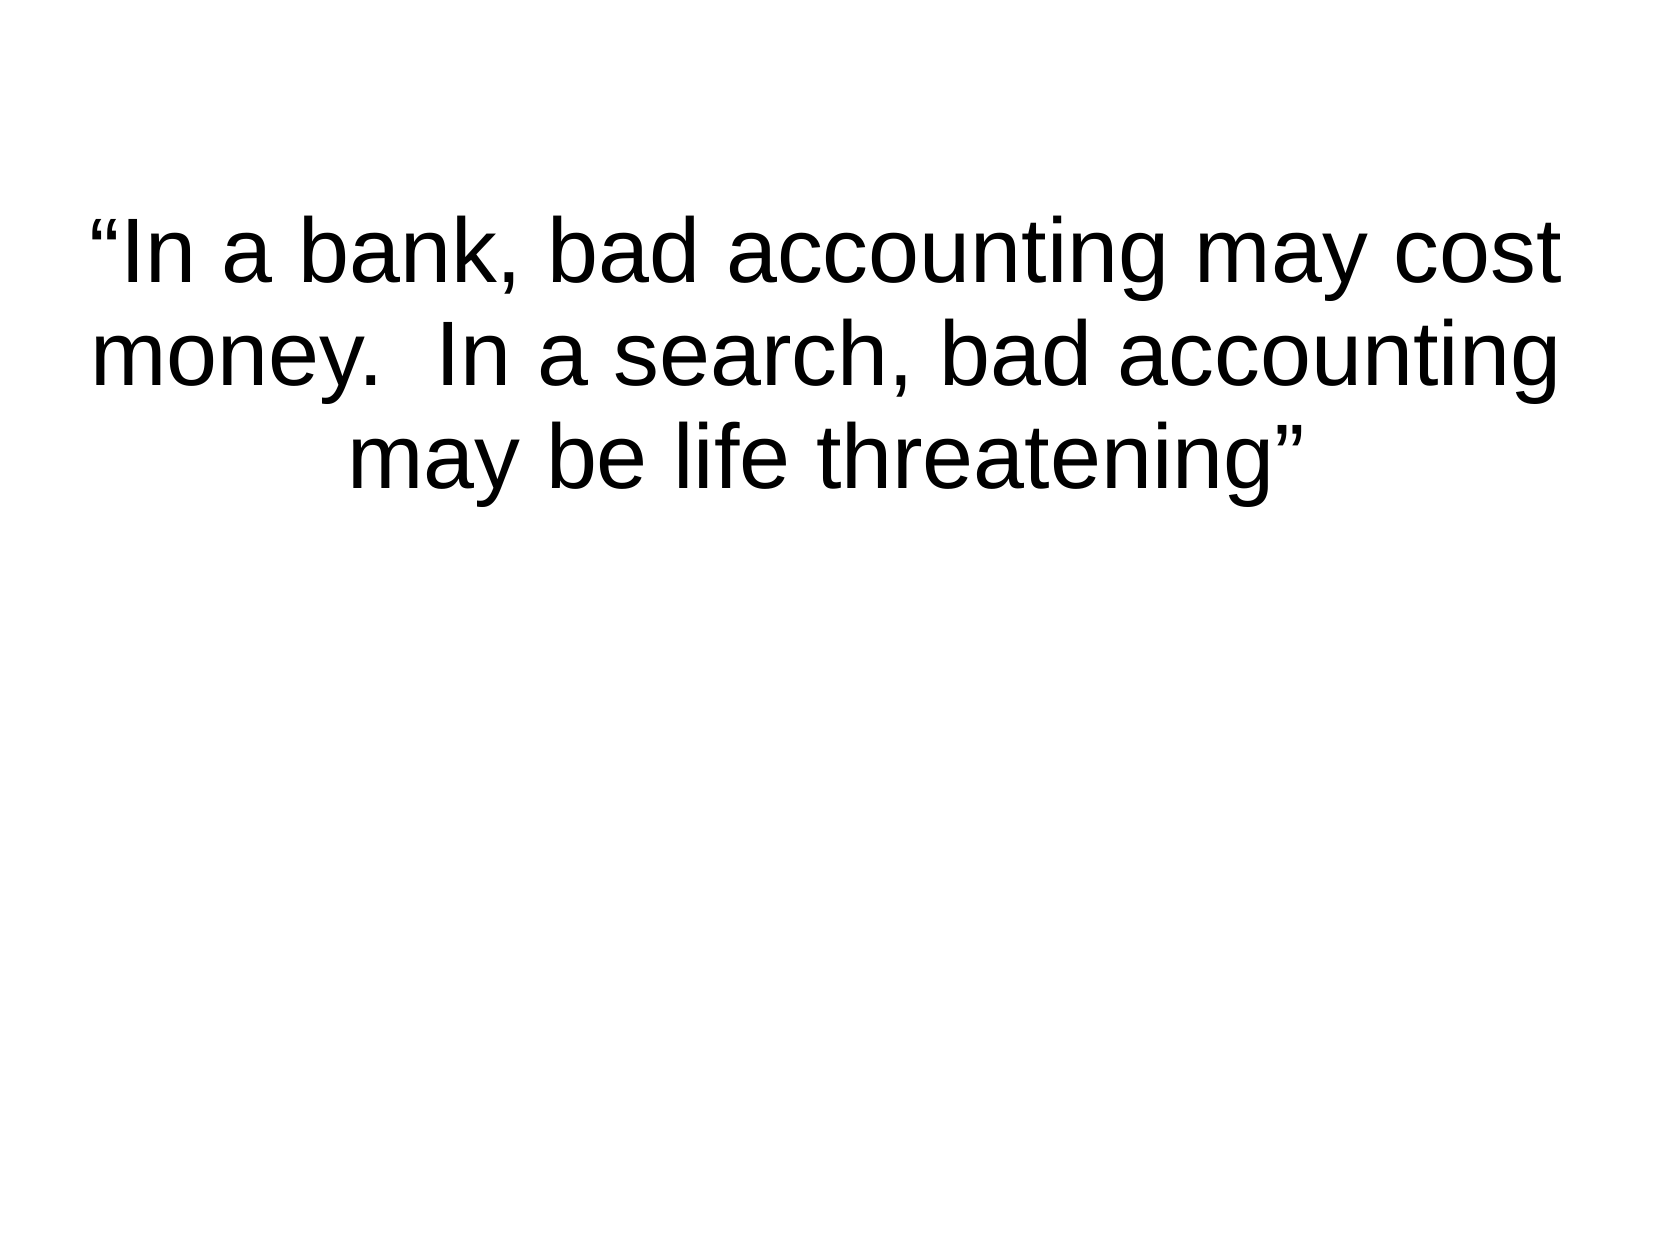

# “In a bank, bad accounting may cost money. In a search, bad accounting may be life threatening”